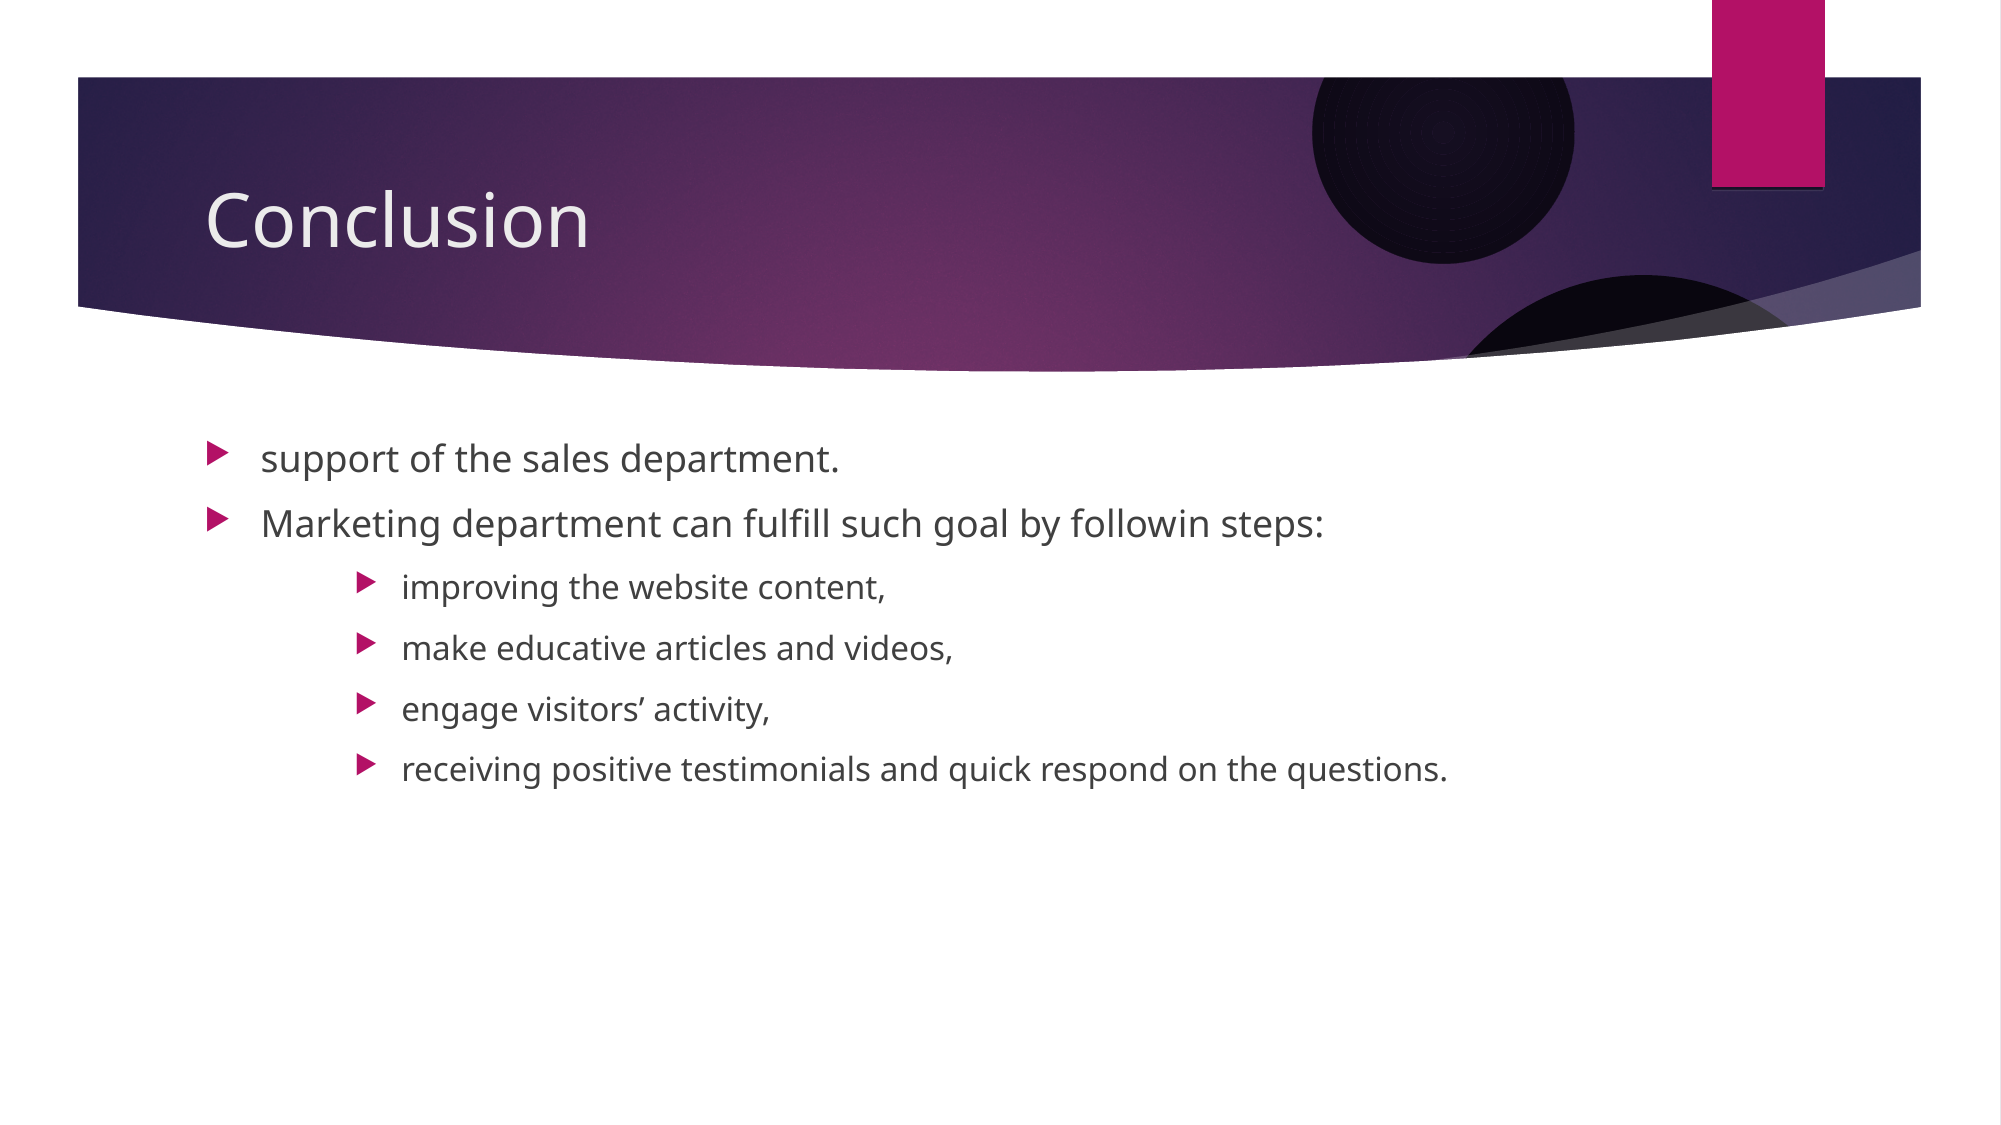

# Conclusion
support of the sales department.
Marketing department can fulfill such goal by followin steps:
improving the website content,
make educative articles and videos,
engage visitors’ activity,
receiving positive testimonials and quick respond on the questions.